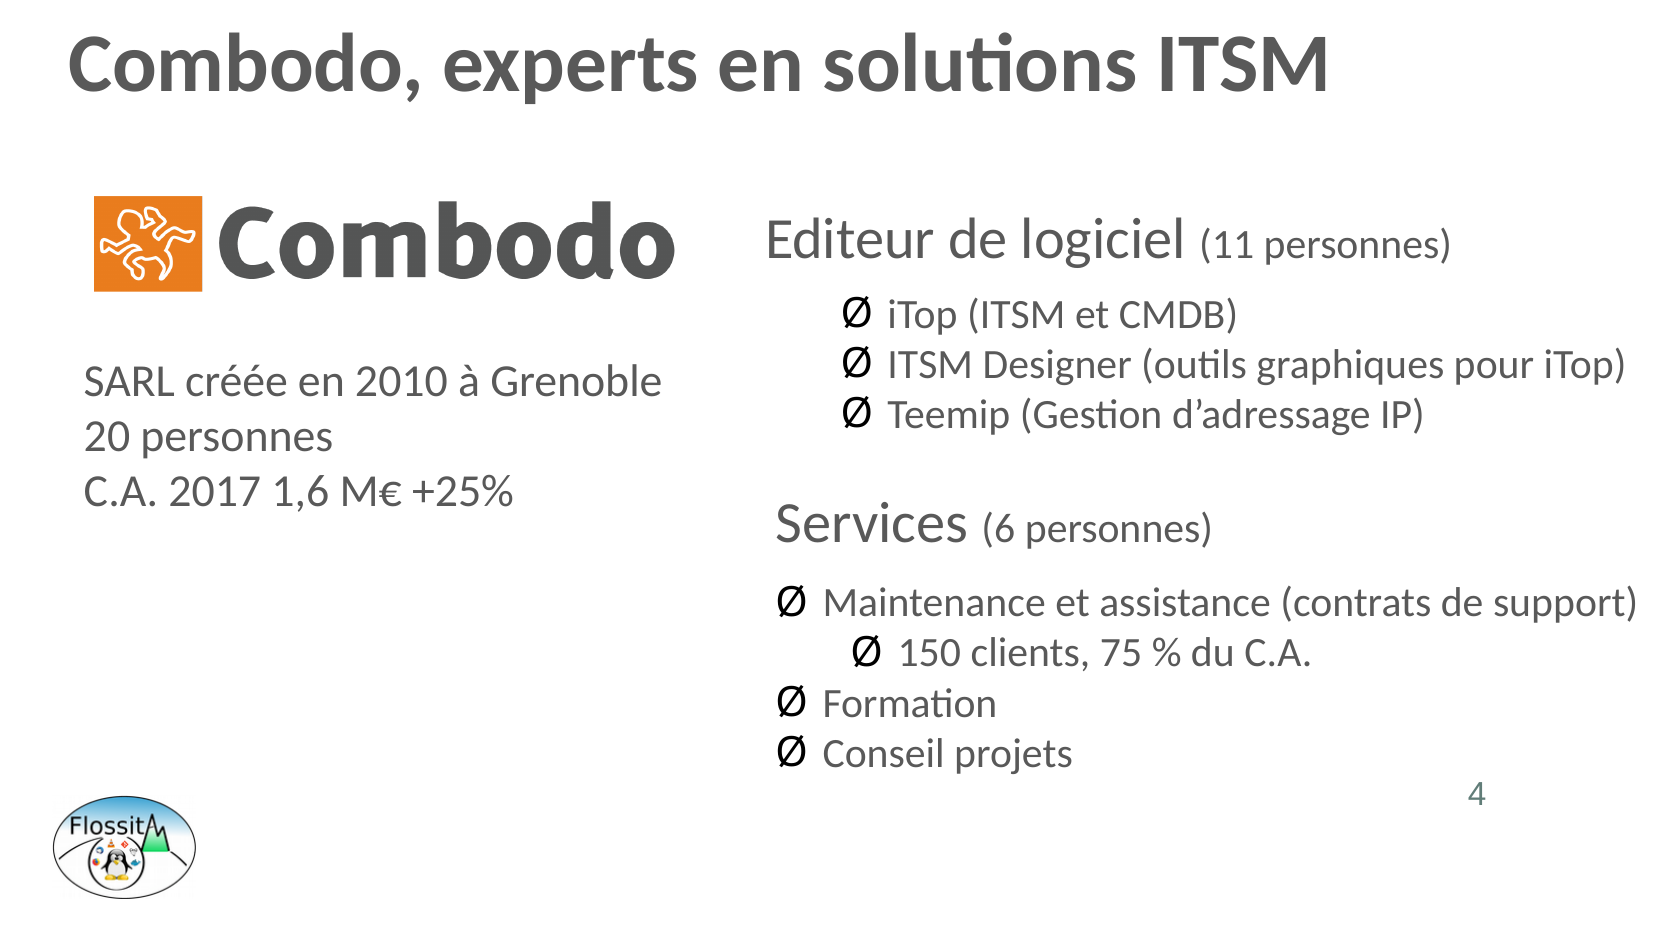

# Combodo, experts en solutions ITSM
SARL créée en 2010 à Grenoble
20 personnes
C.A. 2017 1,6 M€ +25%
Editeur de logiciel (11 personnes)
iTop (ITSM et CMDB)
ITSM Designer (outils graphiques pour iTop)
Teemip (Gestion d’adressage IP)
Services (6 personnes)
Maintenance et assistance (contrats de support)
150 clients, 75 % du C.A.
Formation
Conseil projets